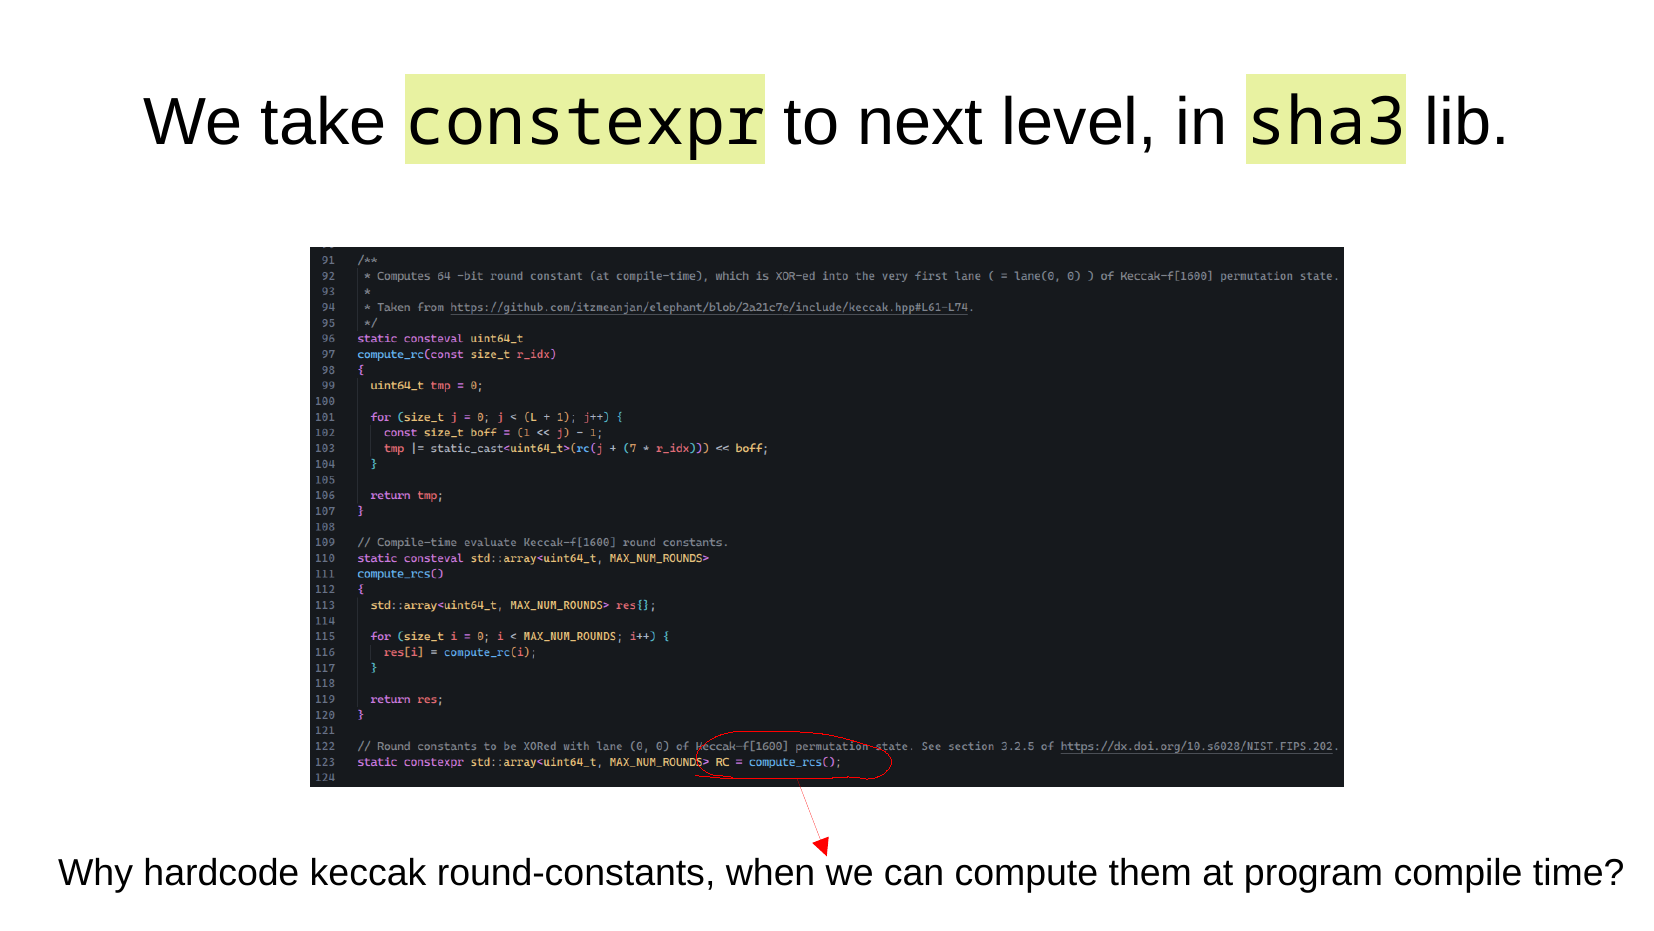

# We take constexpr to next level, in sha3 lib.
Why hardcode keccak round-constants, when we can compute them at program compile time?